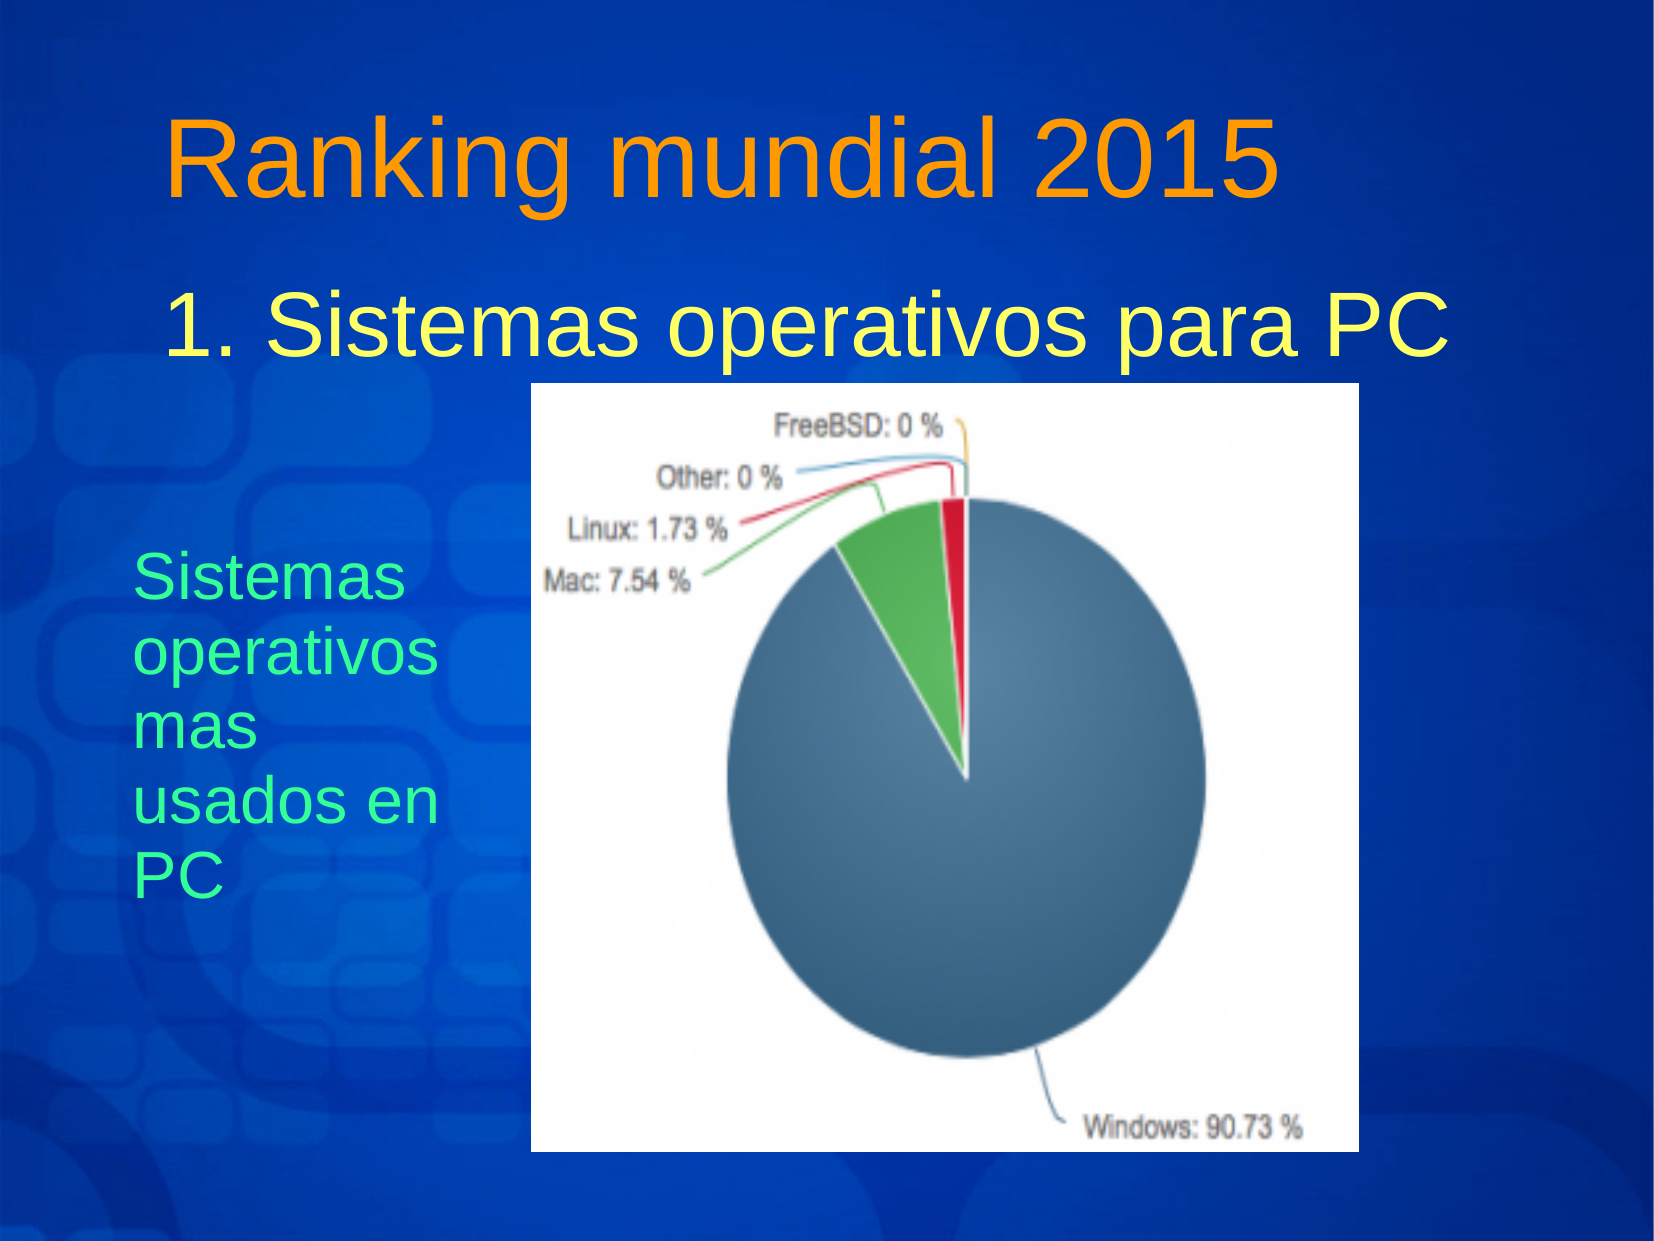

Ranking mundial 2015
1. Sistemas operativos para PC
Sistemas operativos mas usados en PC